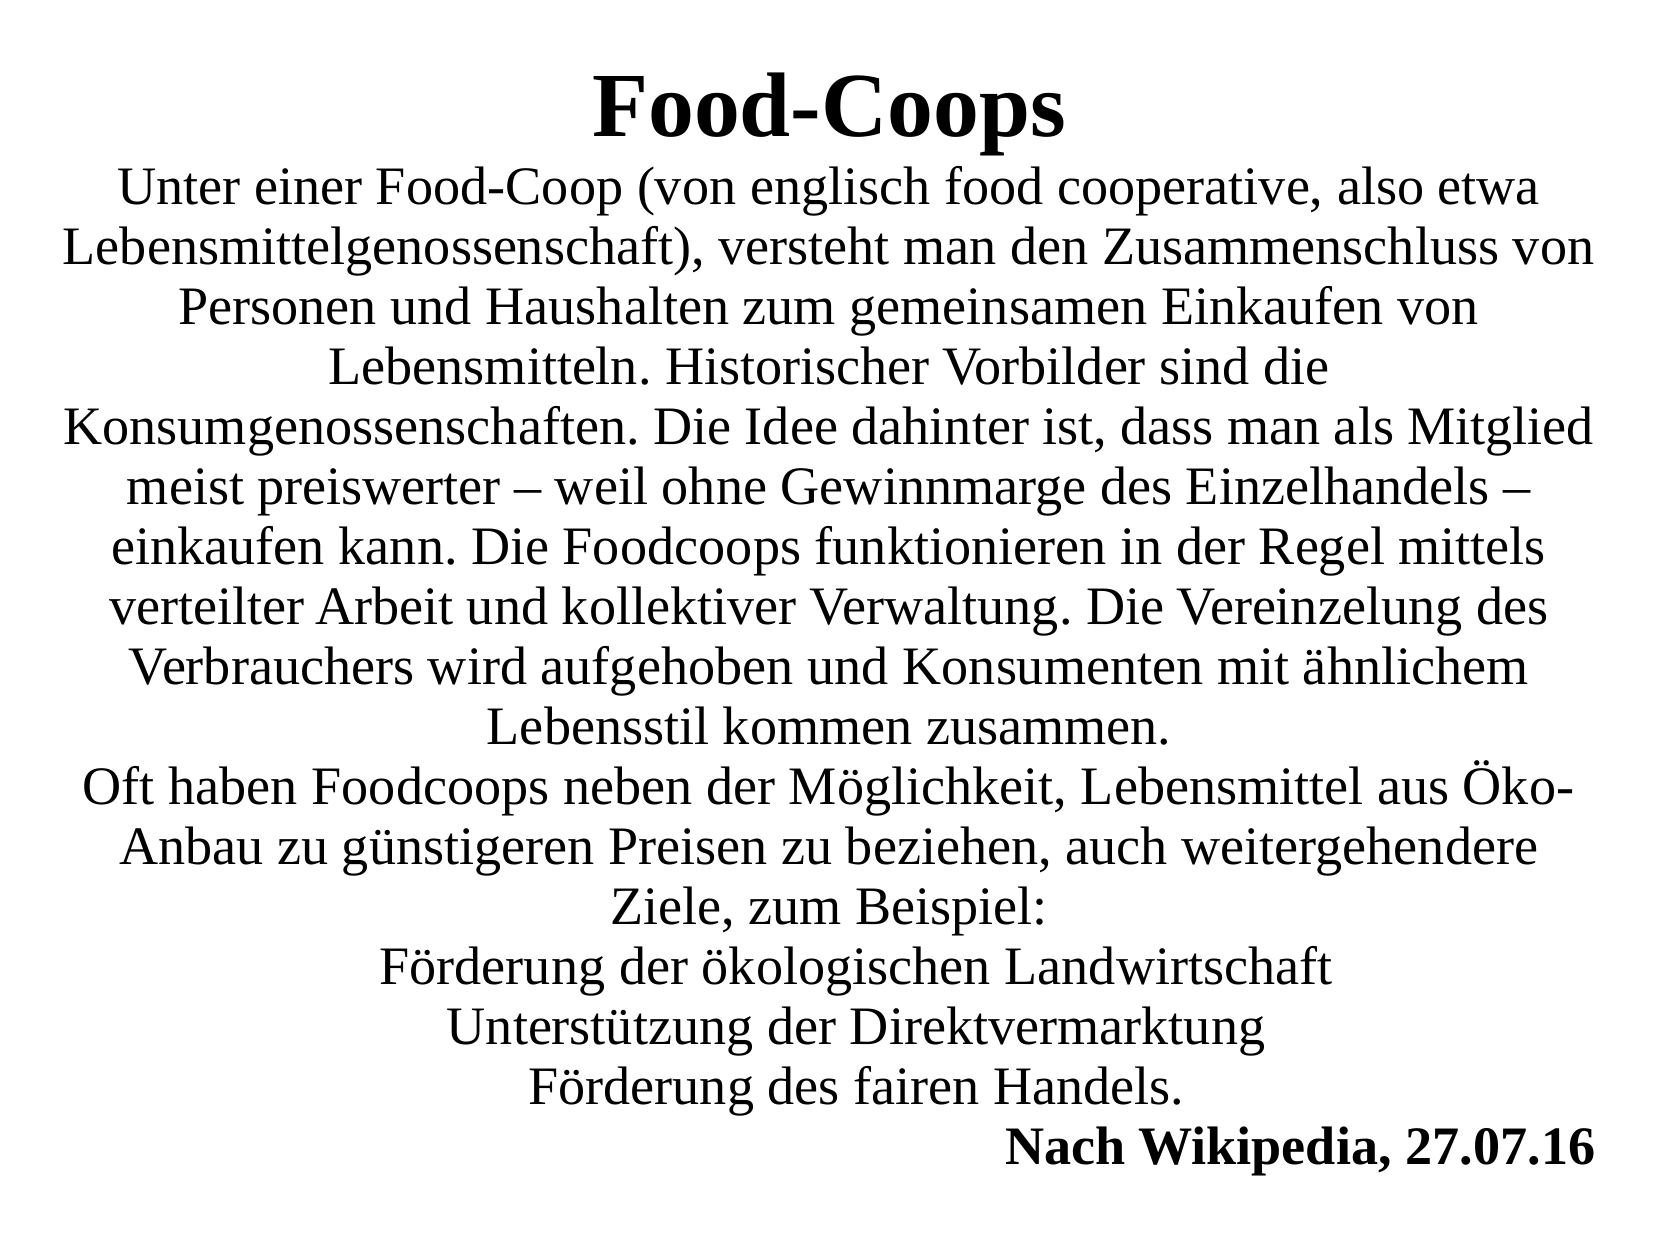

Food-Coops
Unter einer Food-Coop (von englisch food cooperative, also etwa Lebensmittelgenossenschaft), versteht man den Zusammenschluss von Personen und Haushalten zum gemeinsamen Einkaufen von Lebensmitteln. Historischer Vorbilder sind die Konsumgenossenschaften. Die Idee dahinter ist, dass man als Mitglied meist preiswerter – weil ohne Gewinnmarge des Einzelhandels – einkaufen kann. Die Foodcoops funktionieren in der Regel mittels verteilter Arbeit und kollektiver Verwaltung. Die Vereinzelung des Verbrauchers wird aufgehoben und Konsumenten mit ähnlichem Lebensstil kommen zusammen.
Oft haben Foodcoops neben der Möglichkeit, Lebensmittel aus Öko-Anbau zu günstigeren Preisen zu beziehen, auch weitergehendere Ziele, zum Beispiel:
 Förderung der ökologischen Landwirtschaft
 Unterstützung der Direktvermarktung
 Förderung des fairen Handels.
Nach Wikipedia, 27.07.16